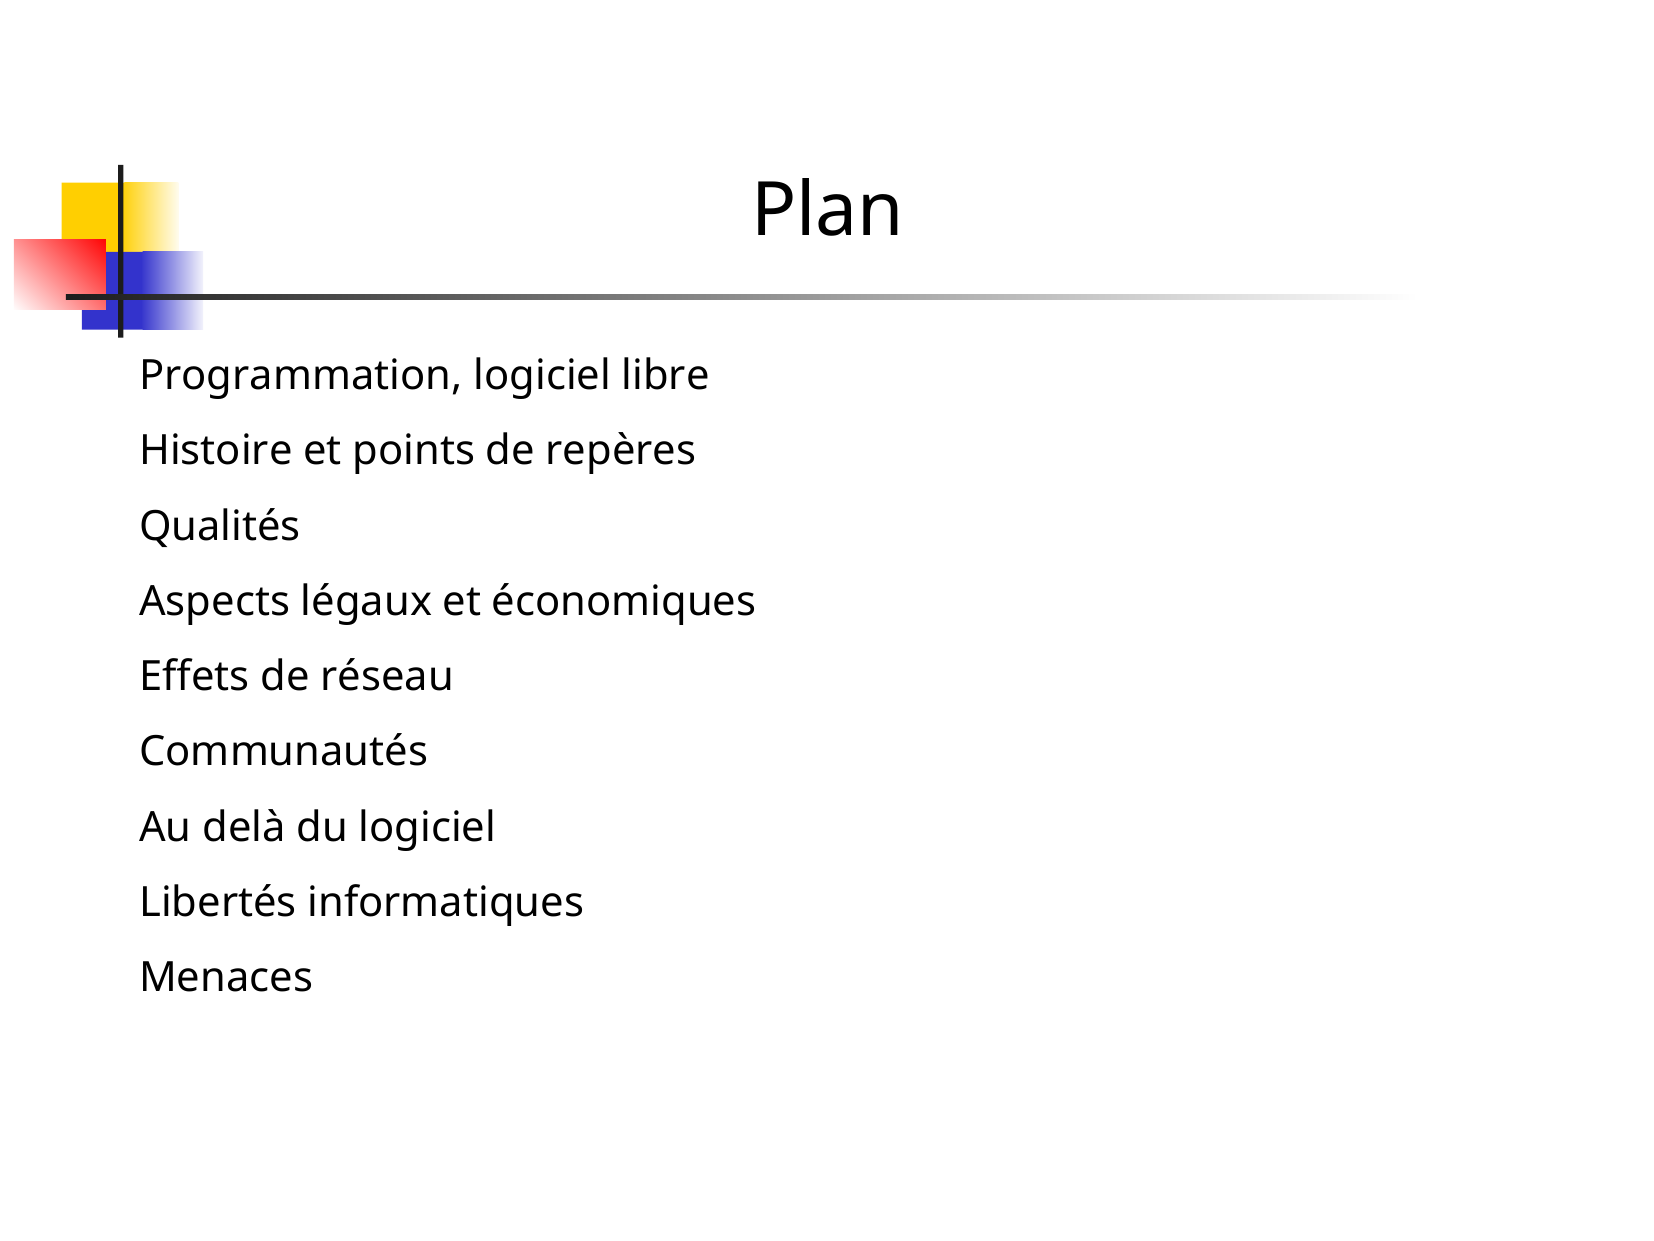

# Plan
Programmation, logiciel libre
Histoire et points de repères
Qualités
Aspects légaux et économiques
Effets de réseau
Communautés
Au delà du logiciel
Libertés informatiques
Menaces